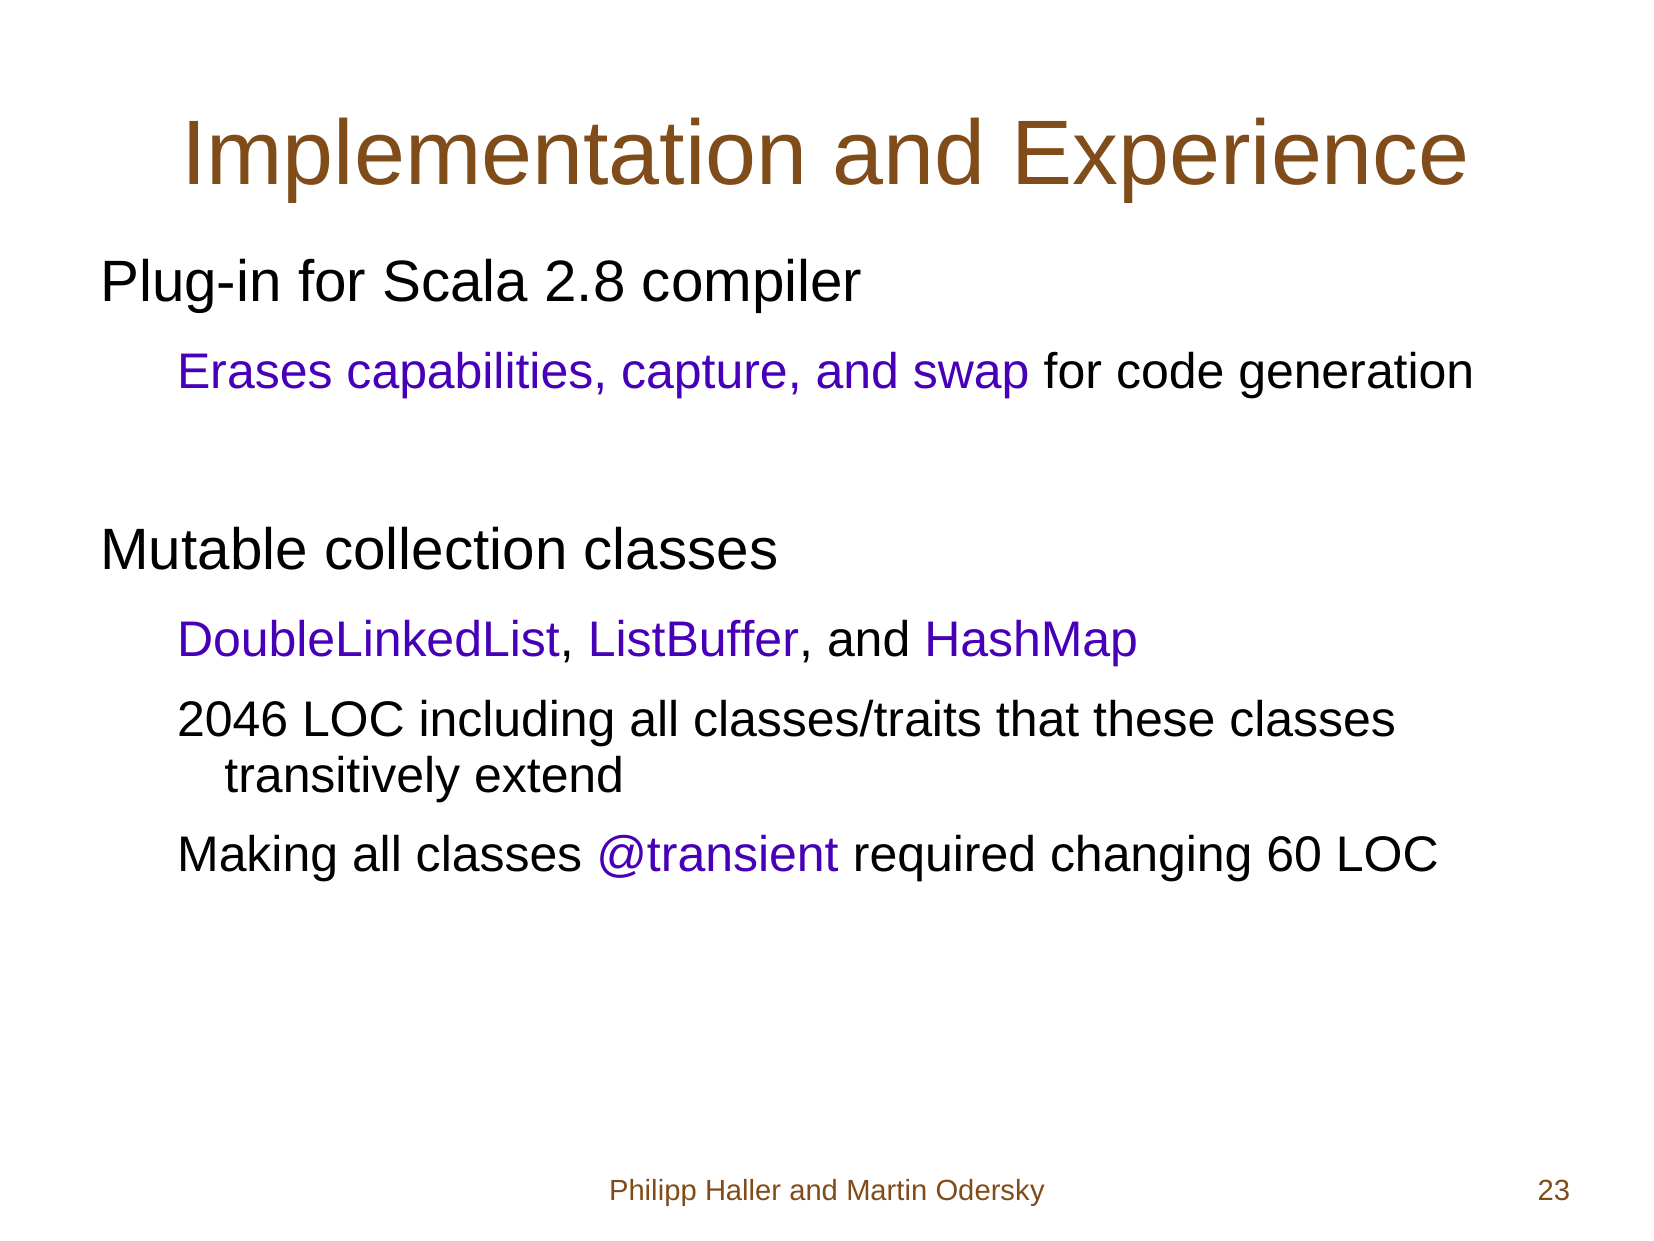

# Implementation and Experience
Plug-in for Scala 2.8 compiler
Erases capabilities, capture, and swap for code generation
Mutable collection classes
DoubleLinkedList, ListBuffer, and HashMap
2046 LOC including all classes/traits that these classes transitively extend
Making all classes @transient required changing 60 LOC
Philipp Haller
23